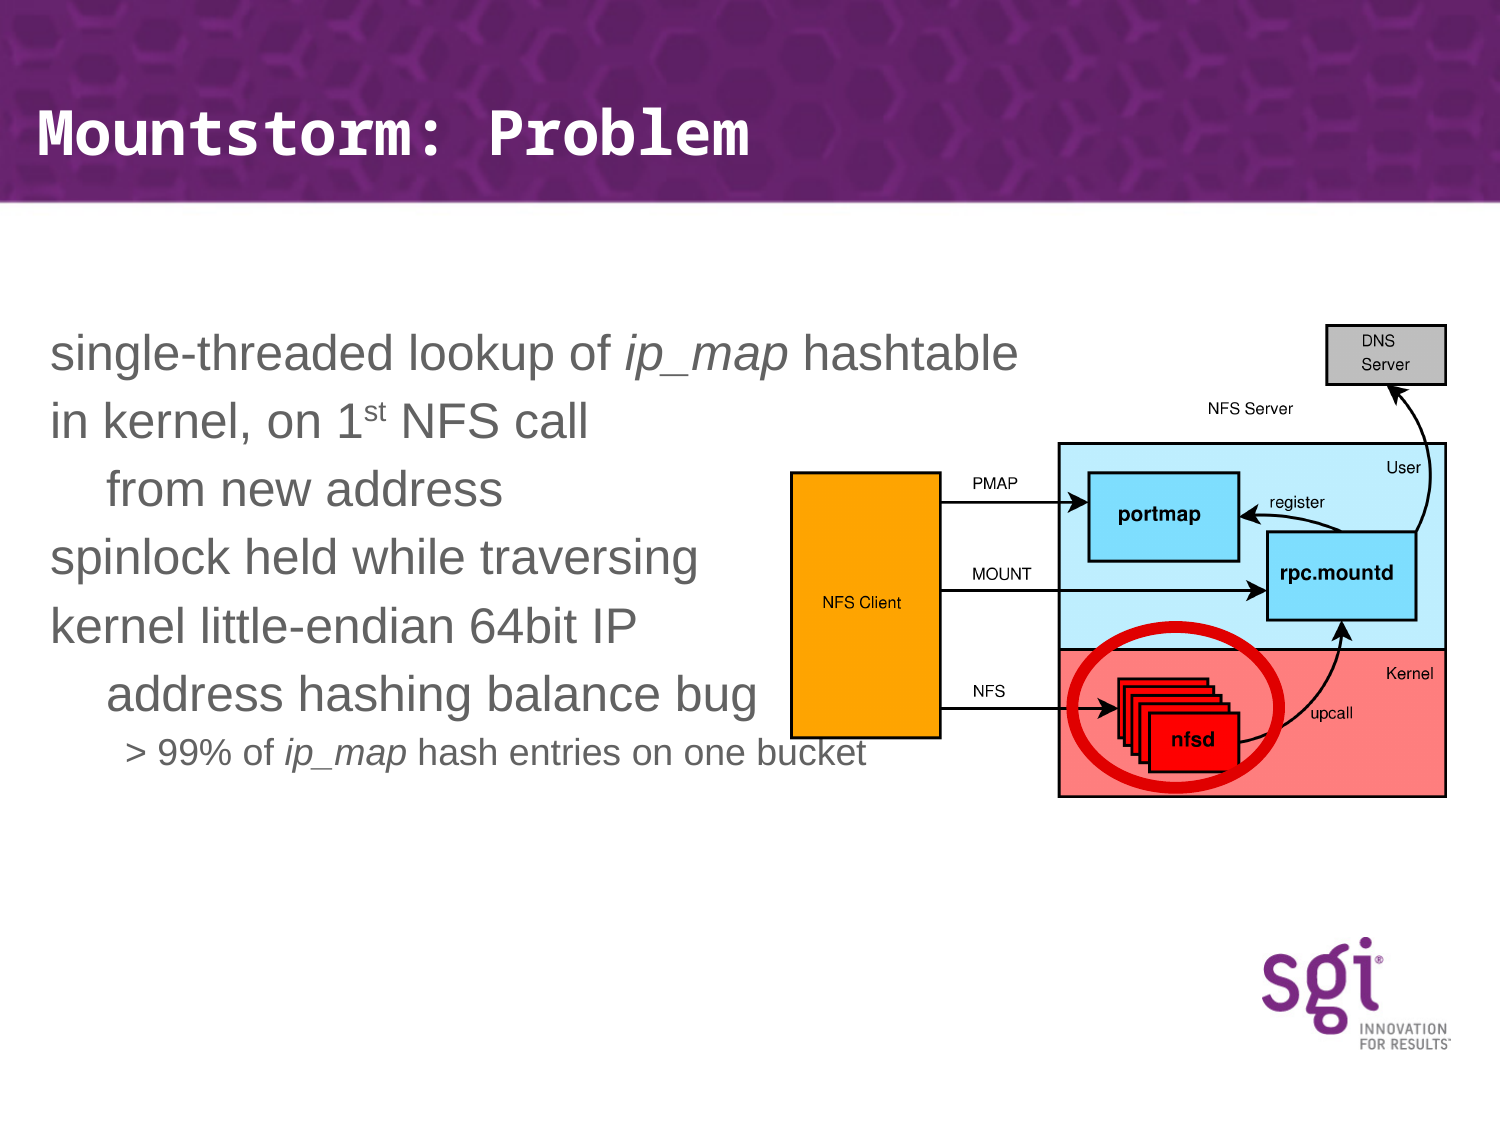

# Mountstorm: Problem
single-threaded lookup of ip_map hashtable
in kernel, on 1st NFS call
from new address
spinlock held while traversing
kernel little-endian 64bit IP
address hashing balance bug
> 99% of ip_map hash entries on one bucket